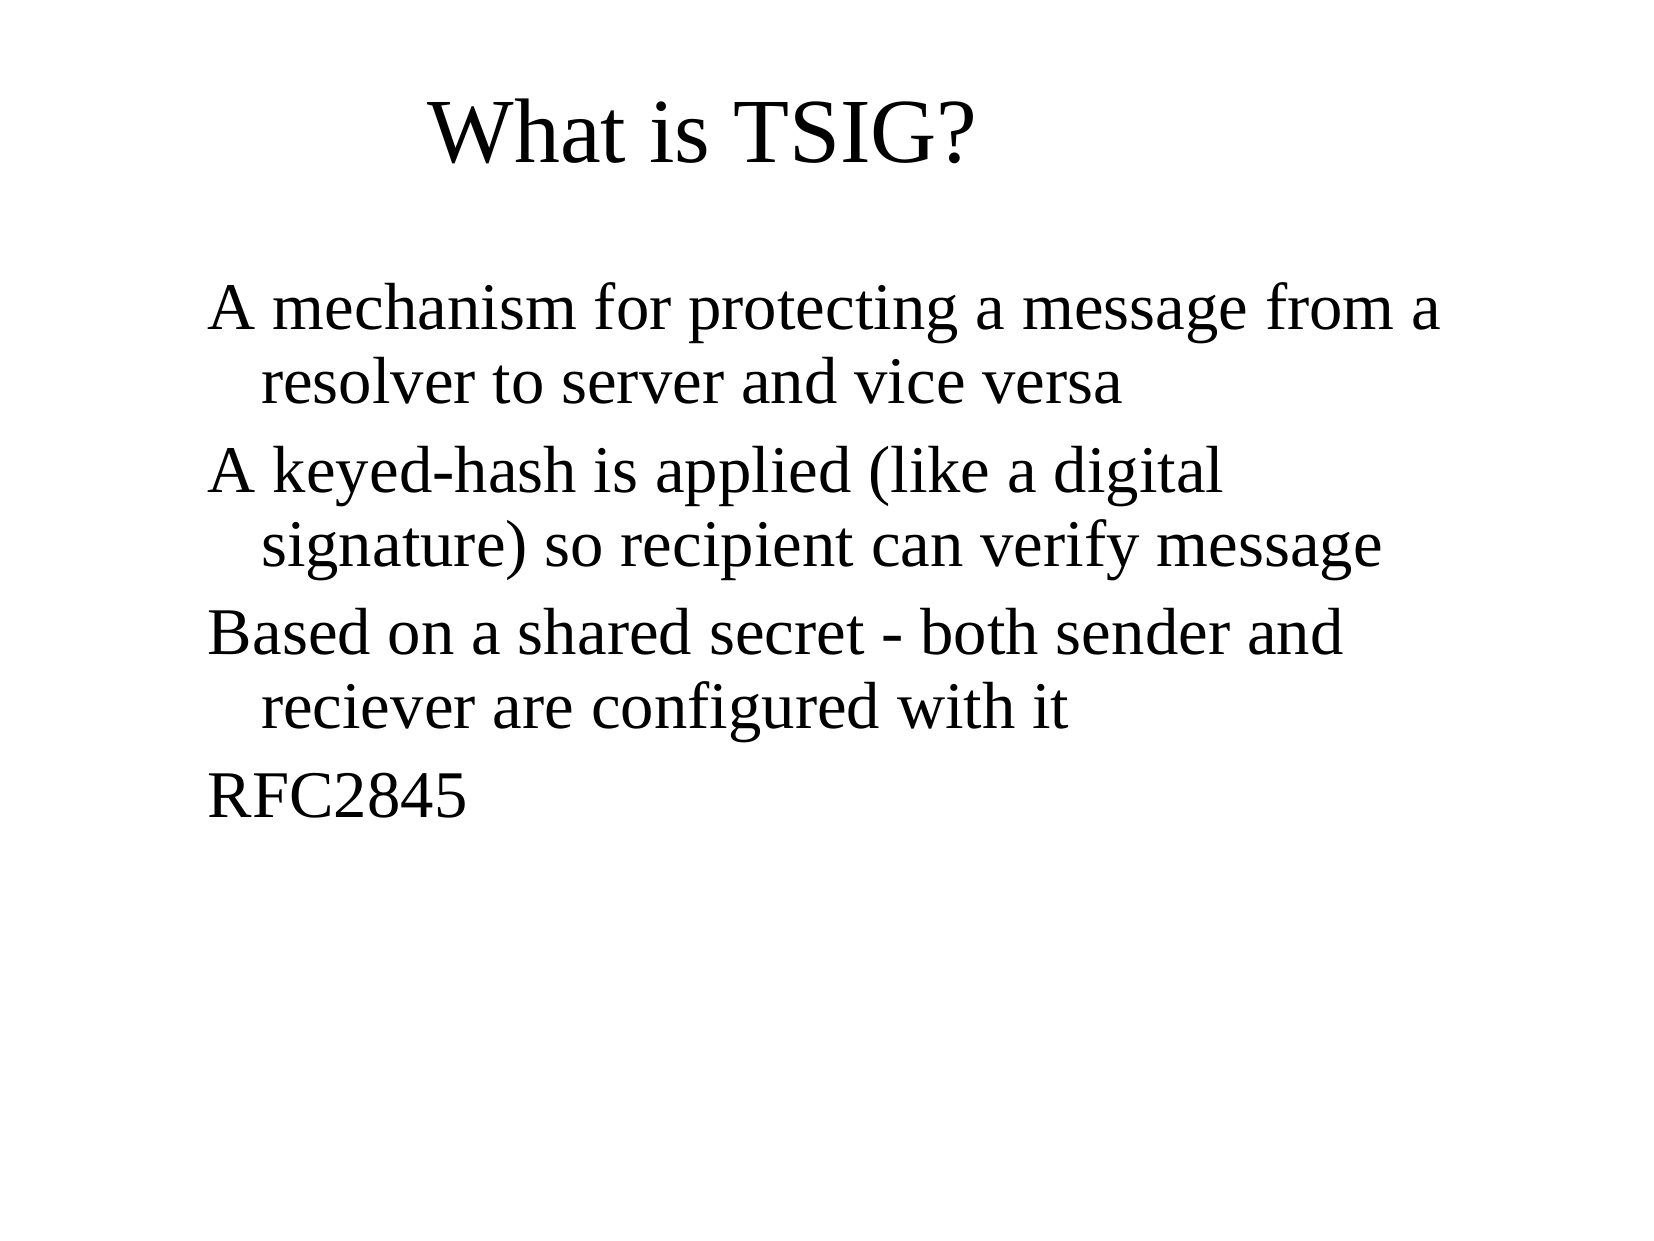

# What is TSIG?
A mechanism for protecting a message from a resolver to server and vice versa
A keyed-hash is applied (like a digital signature) so recipient can verify message
Based on a shared secret - both sender and reciever are configured with it
RFC2845